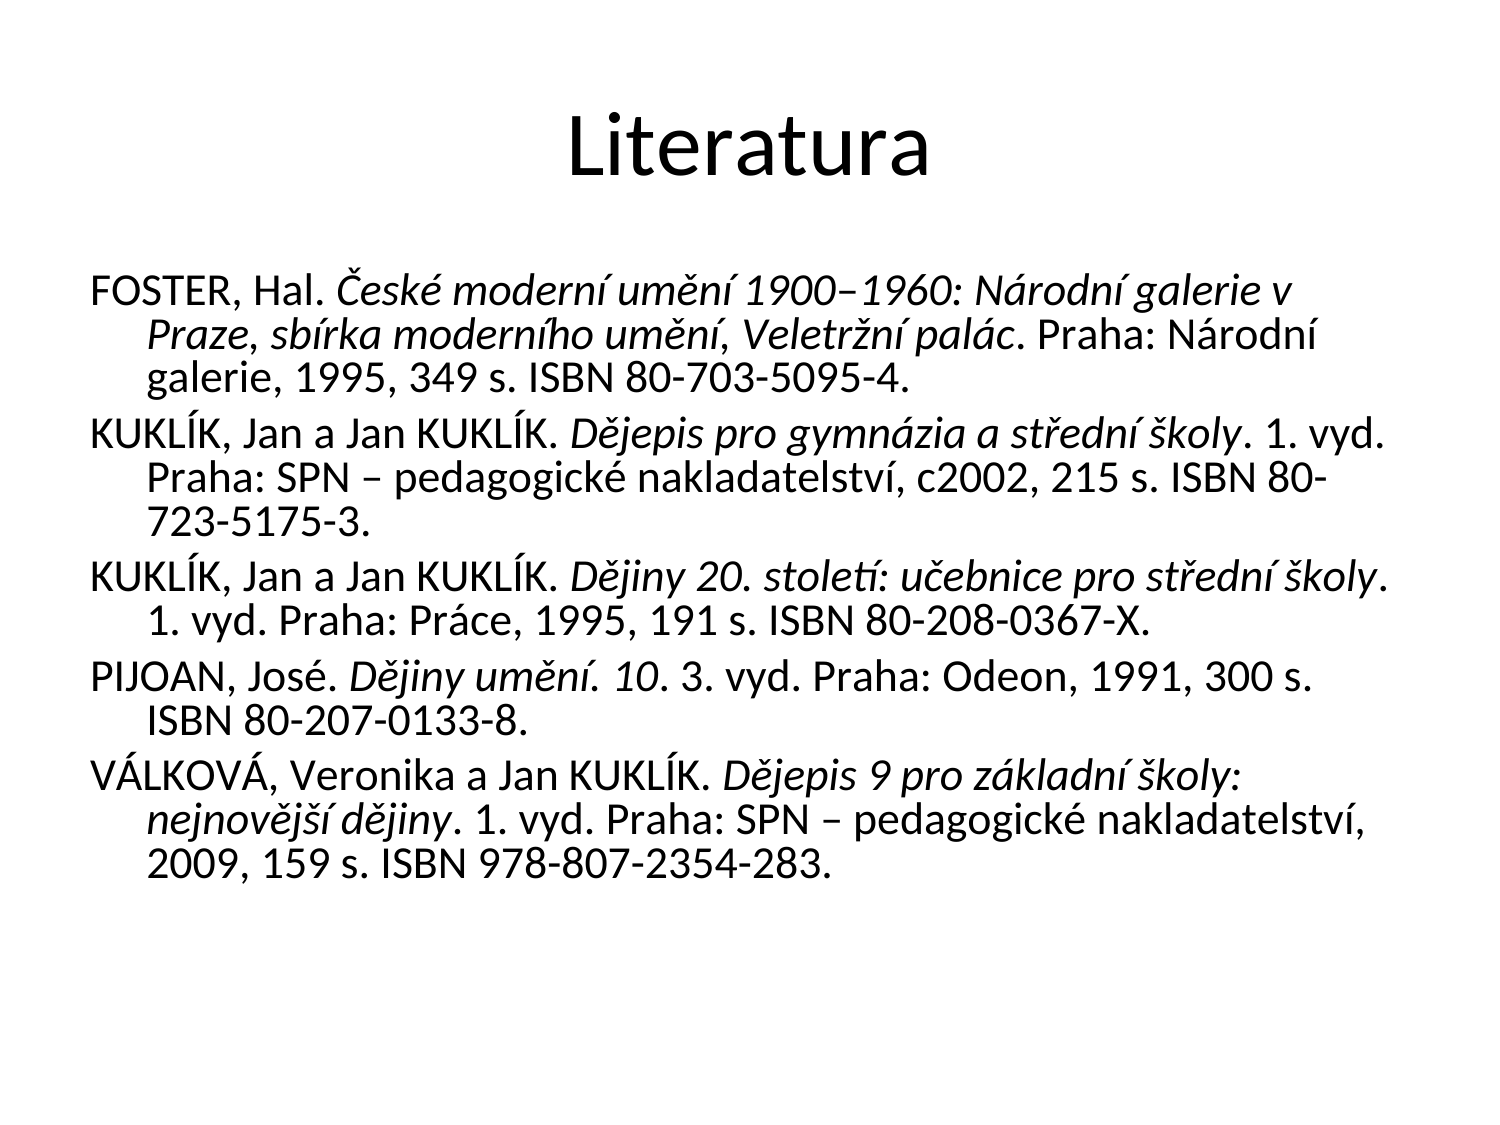

# Literatura
FOSTER, Hal. České moderní umění 1900–1960: Národní galerie v Praze, sbírka moderního umění, Veletržní palác. Praha: Národní galerie, 1995, 349 s. ISBN 80-703-5095-4.
KUKLÍK, Jan a Jan KUKLÍK. Dějepis pro gymnázia a střední školy. 1. vyd. Praha: SPN – pedagogické nakladatelství, c2002, 215 s. ISBN 80-723-5175-3.
KUKLÍK, Jan a Jan KUKLÍK. Dějiny 20. století: učebnice pro střední školy. 1. vyd. Praha: Práce, 1995, 191 s. ISBN 80-208-0367-X.
PIJOAN, José. Dějiny umění. 10. 3. vyd. Praha: Odeon, 1991, 300 s. ISBN 80-207-0133-8.
VÁLKOVÁ, Veronika a Jan KUKLÍK. Dějepis 9 pro základní školy: nejnovější dějiny. 1. vyd. Praha: SPN – pedagogické nakladatelství, 2009, 159 s. ISBN 978-807-2354-283.